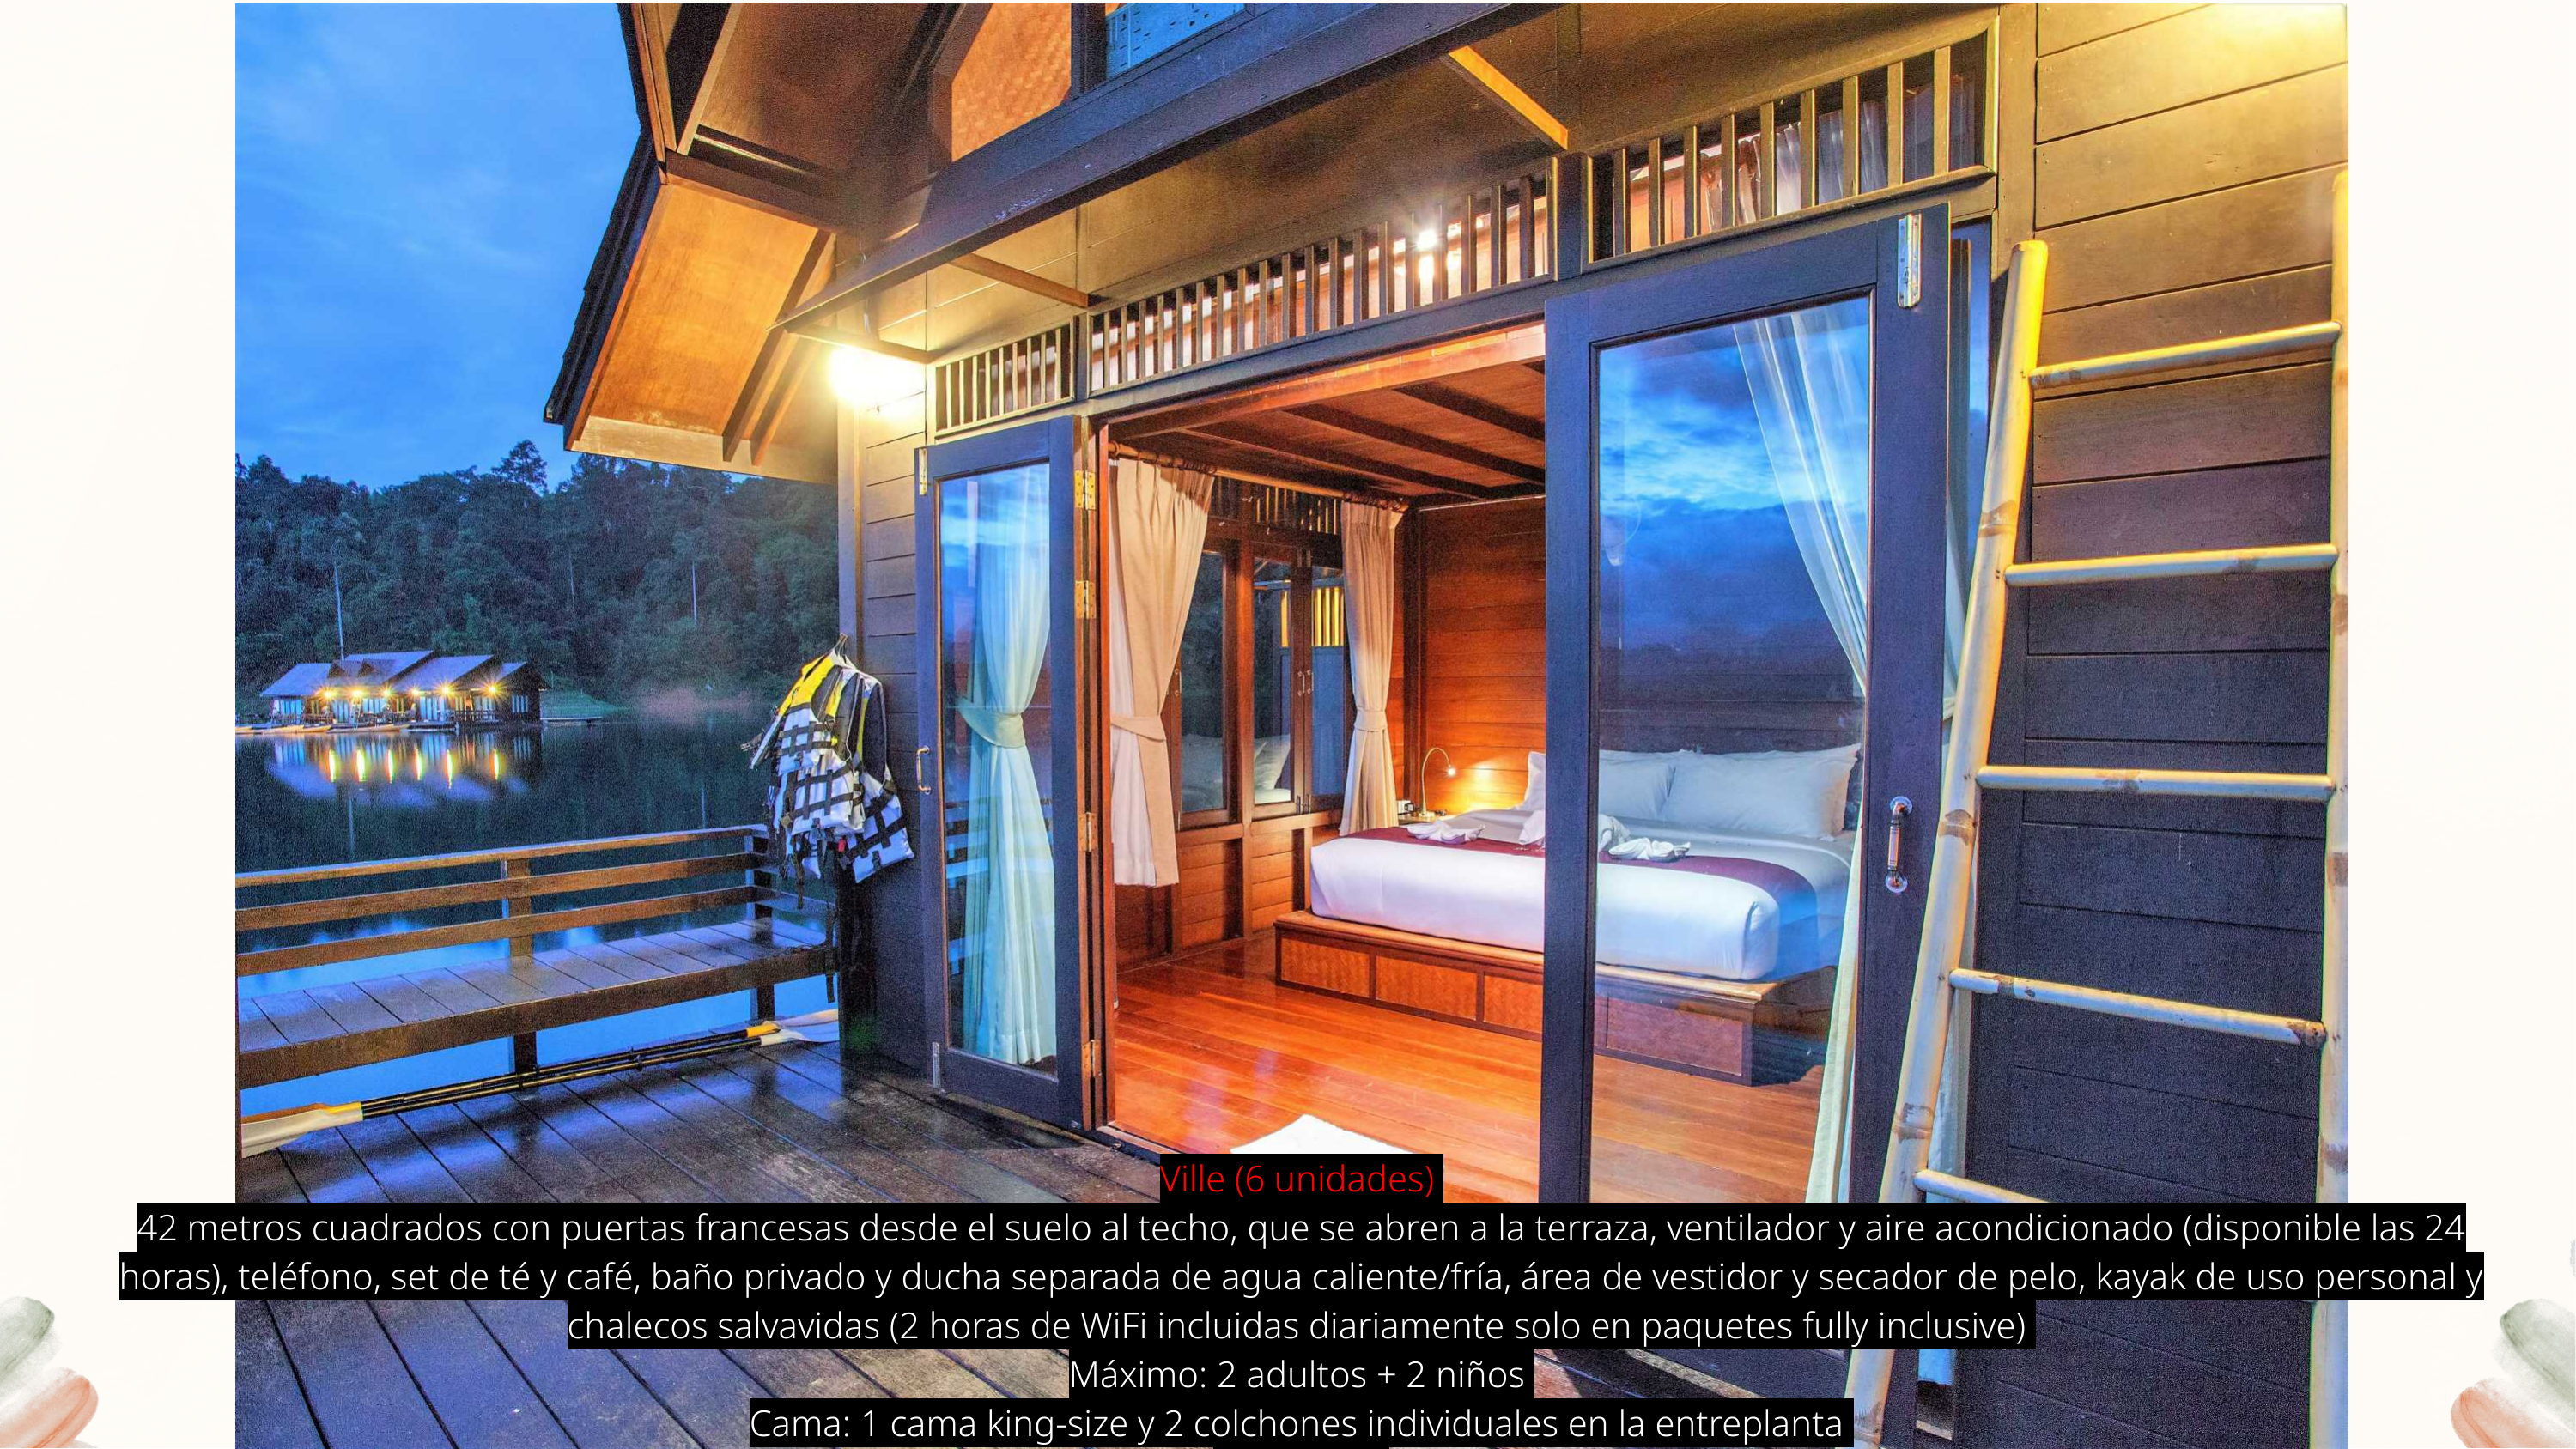

Ville (6 unidades)
42 metros cuadrados con puertas francesas desde el suelo al techo, que se abren a la terraza, ventilador y aire acondicionado (disponible las 24 horas), teléfono, set de té y café, baño privado y ducha separada de agua caliente/fría, área de vestidor y secador de pelo, kayak de uso personal y chalecos salvavidas (2 horas de WiFi incluidas diariamente solo en paquetes fully inclusive)
Máximo: 2 adultos + 2 niños
Cama: 1 cama king-size y 2 colchones individuales en la entreplanta
Vista: Lago